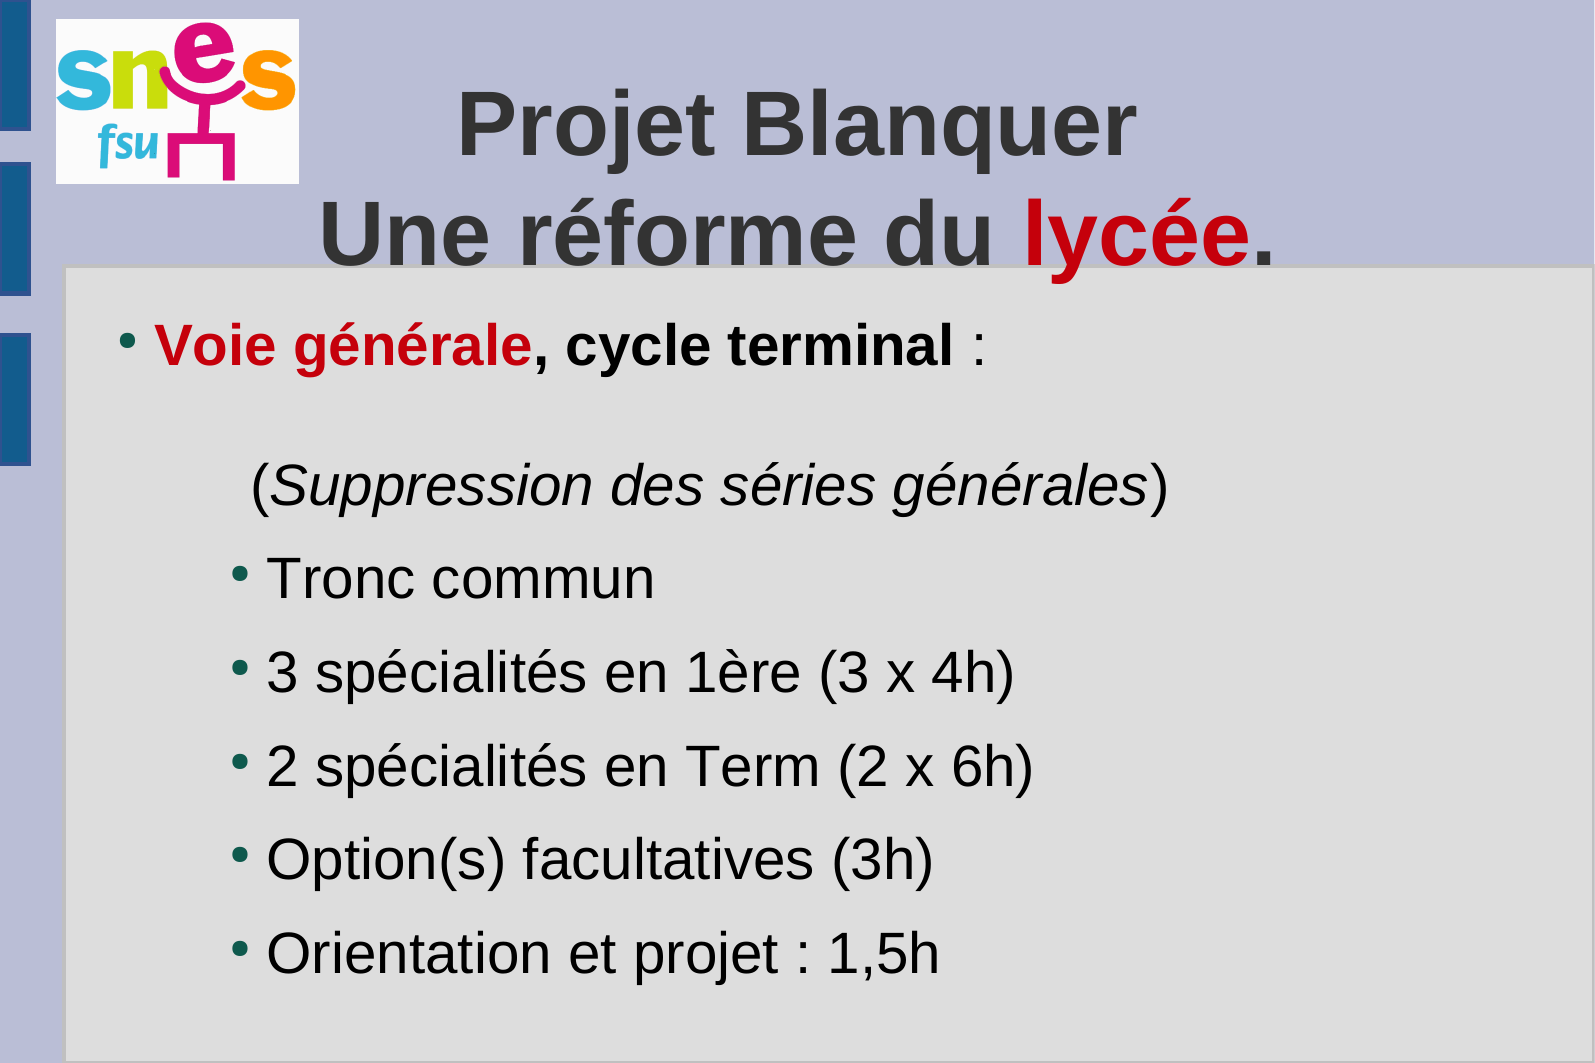

# Projet Blanquer Une réforme du lycée.
 Voie générale, cycle terminal :
(Suppression des séries générales)
 Tronc commun
 3 spécialités en 1ère (3 x 4h)
 2 spécialités en Term (2 x 6h)
 Option(s) facultatives (3h)
 Orientation et projet : 1,5h